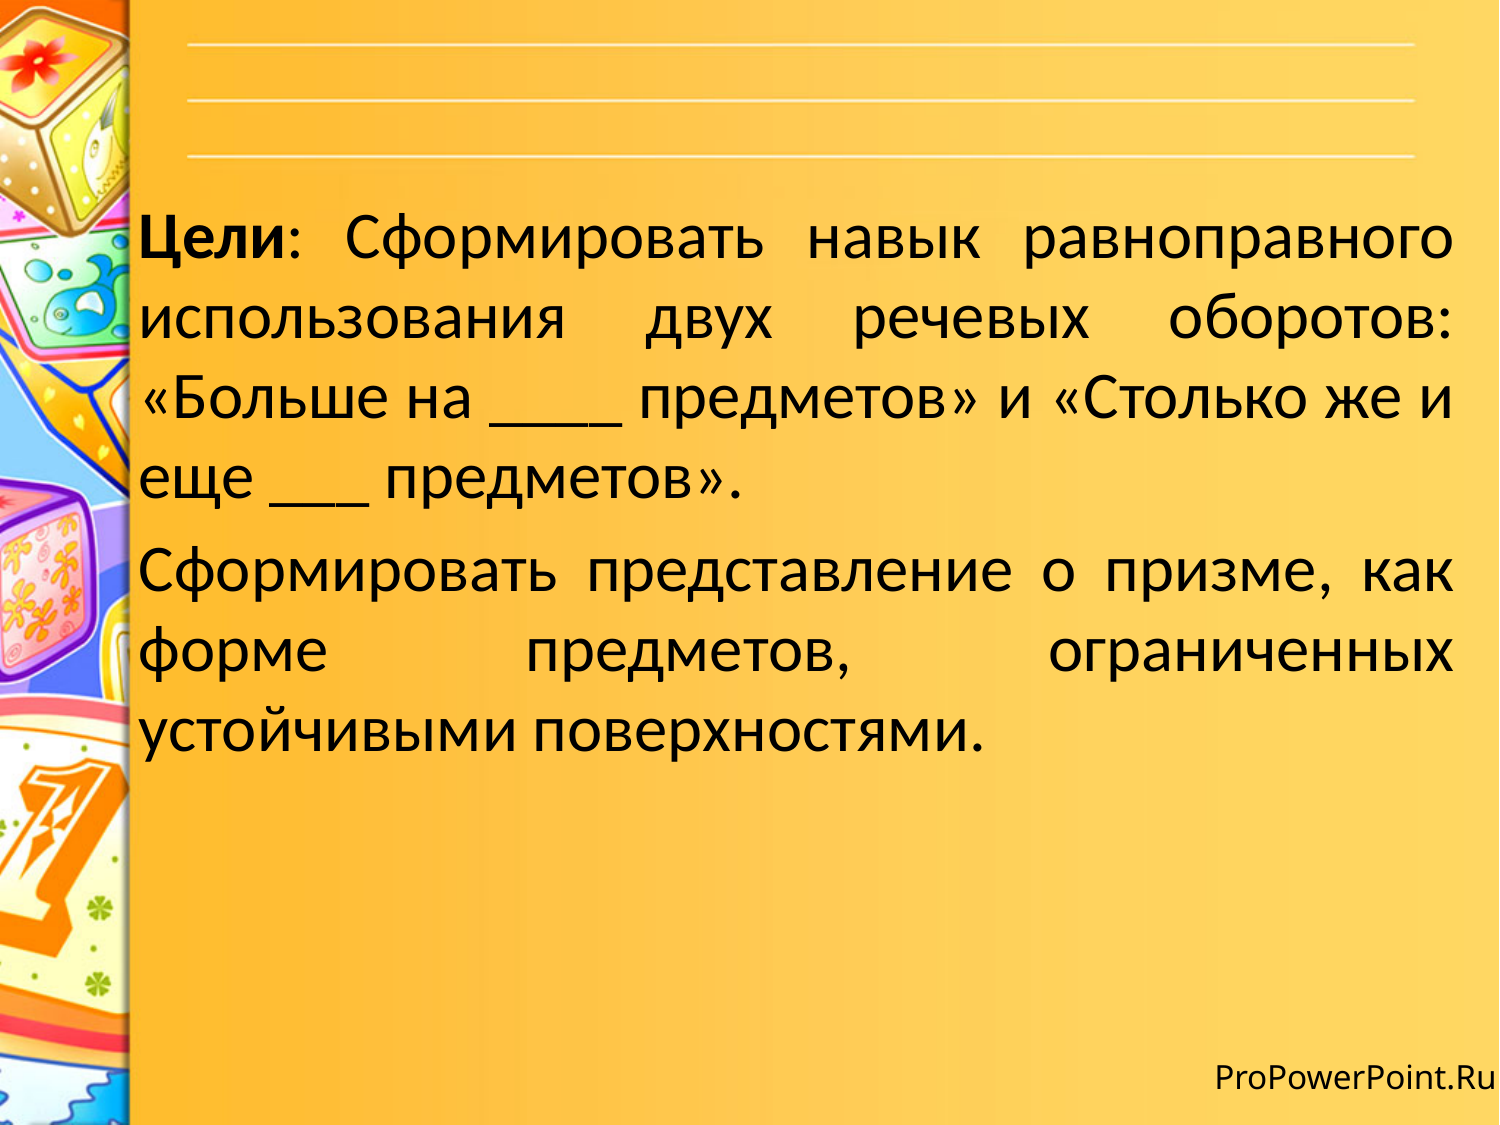

Цели: Сформировать навык равноправного использования двух речевых оборотов: «Больше на ____ предметов» и «Столько же и еще ___ предметов».
Сформировать представление о призме, как форме предметов, ограниченных устойчивыми поверхностями.
#